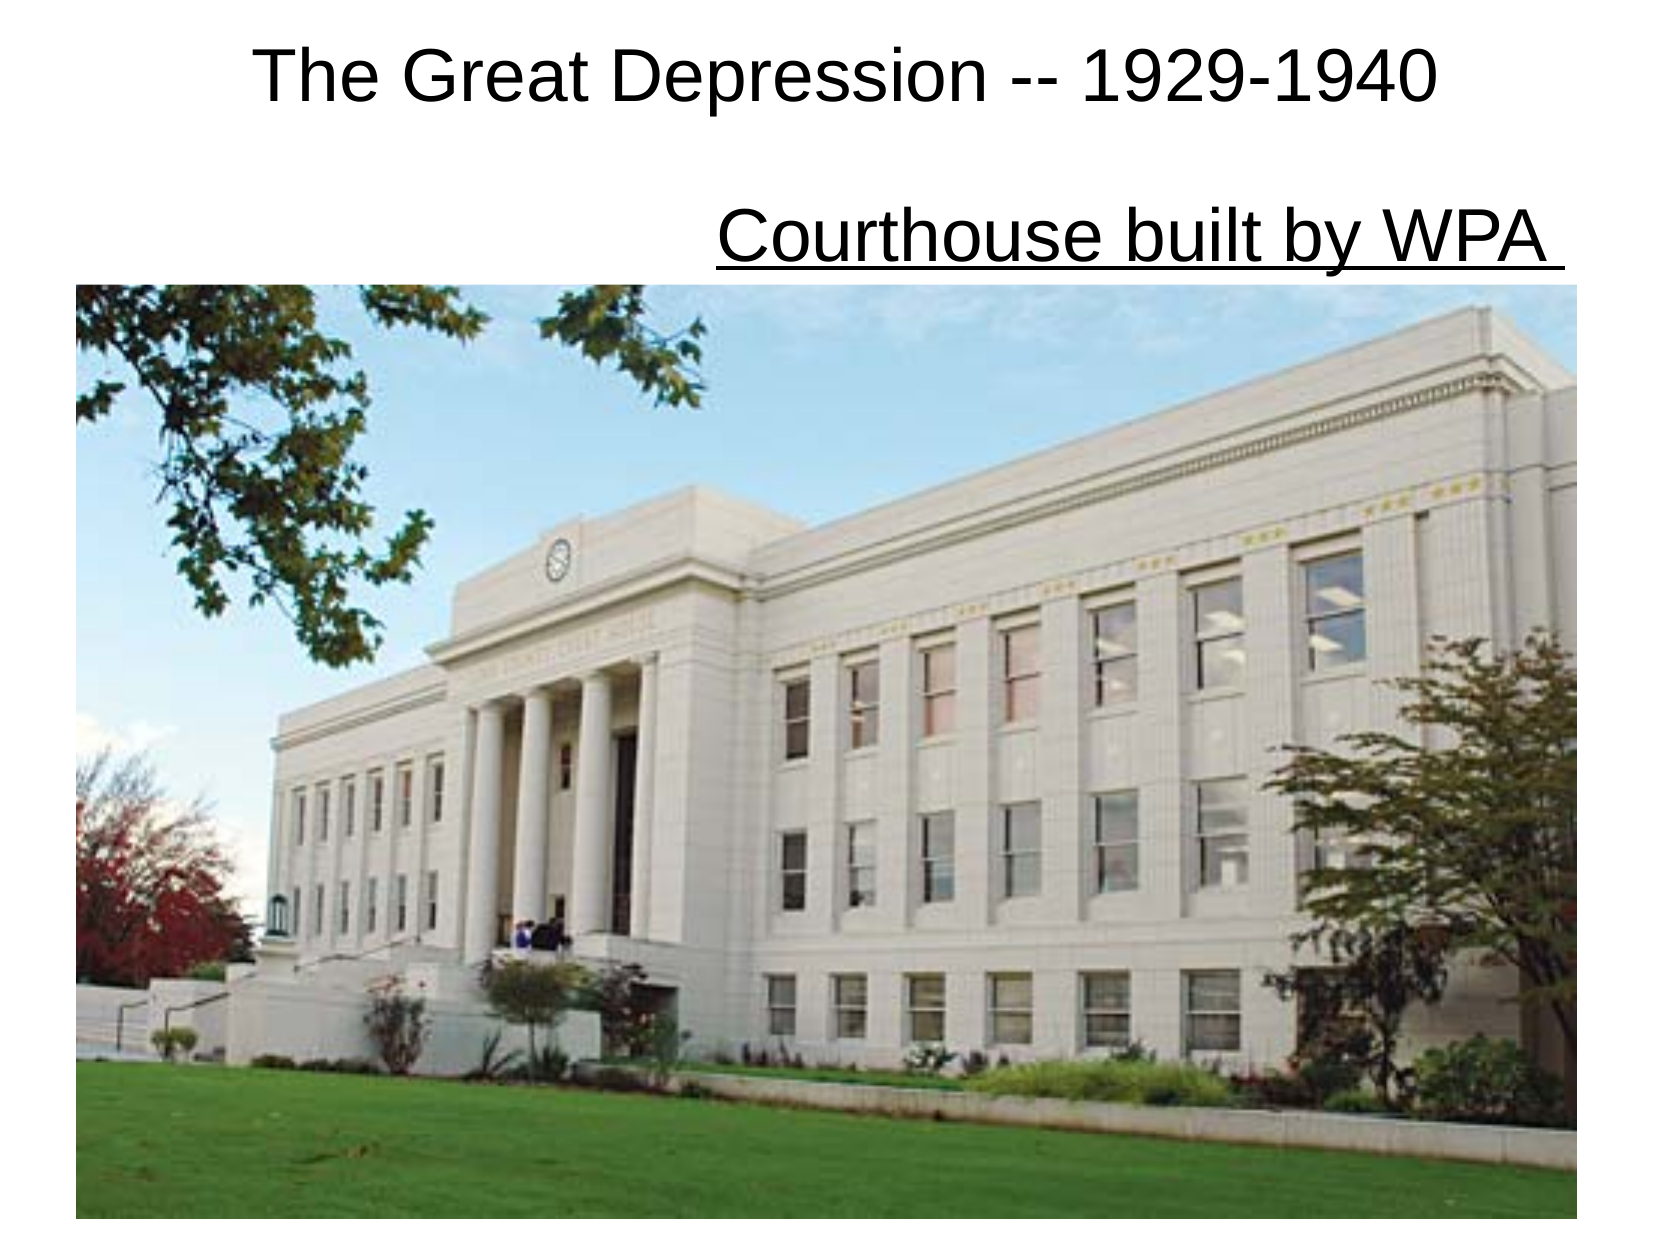

The Great Depression -- 1929-1940
Courthouse built by WPA